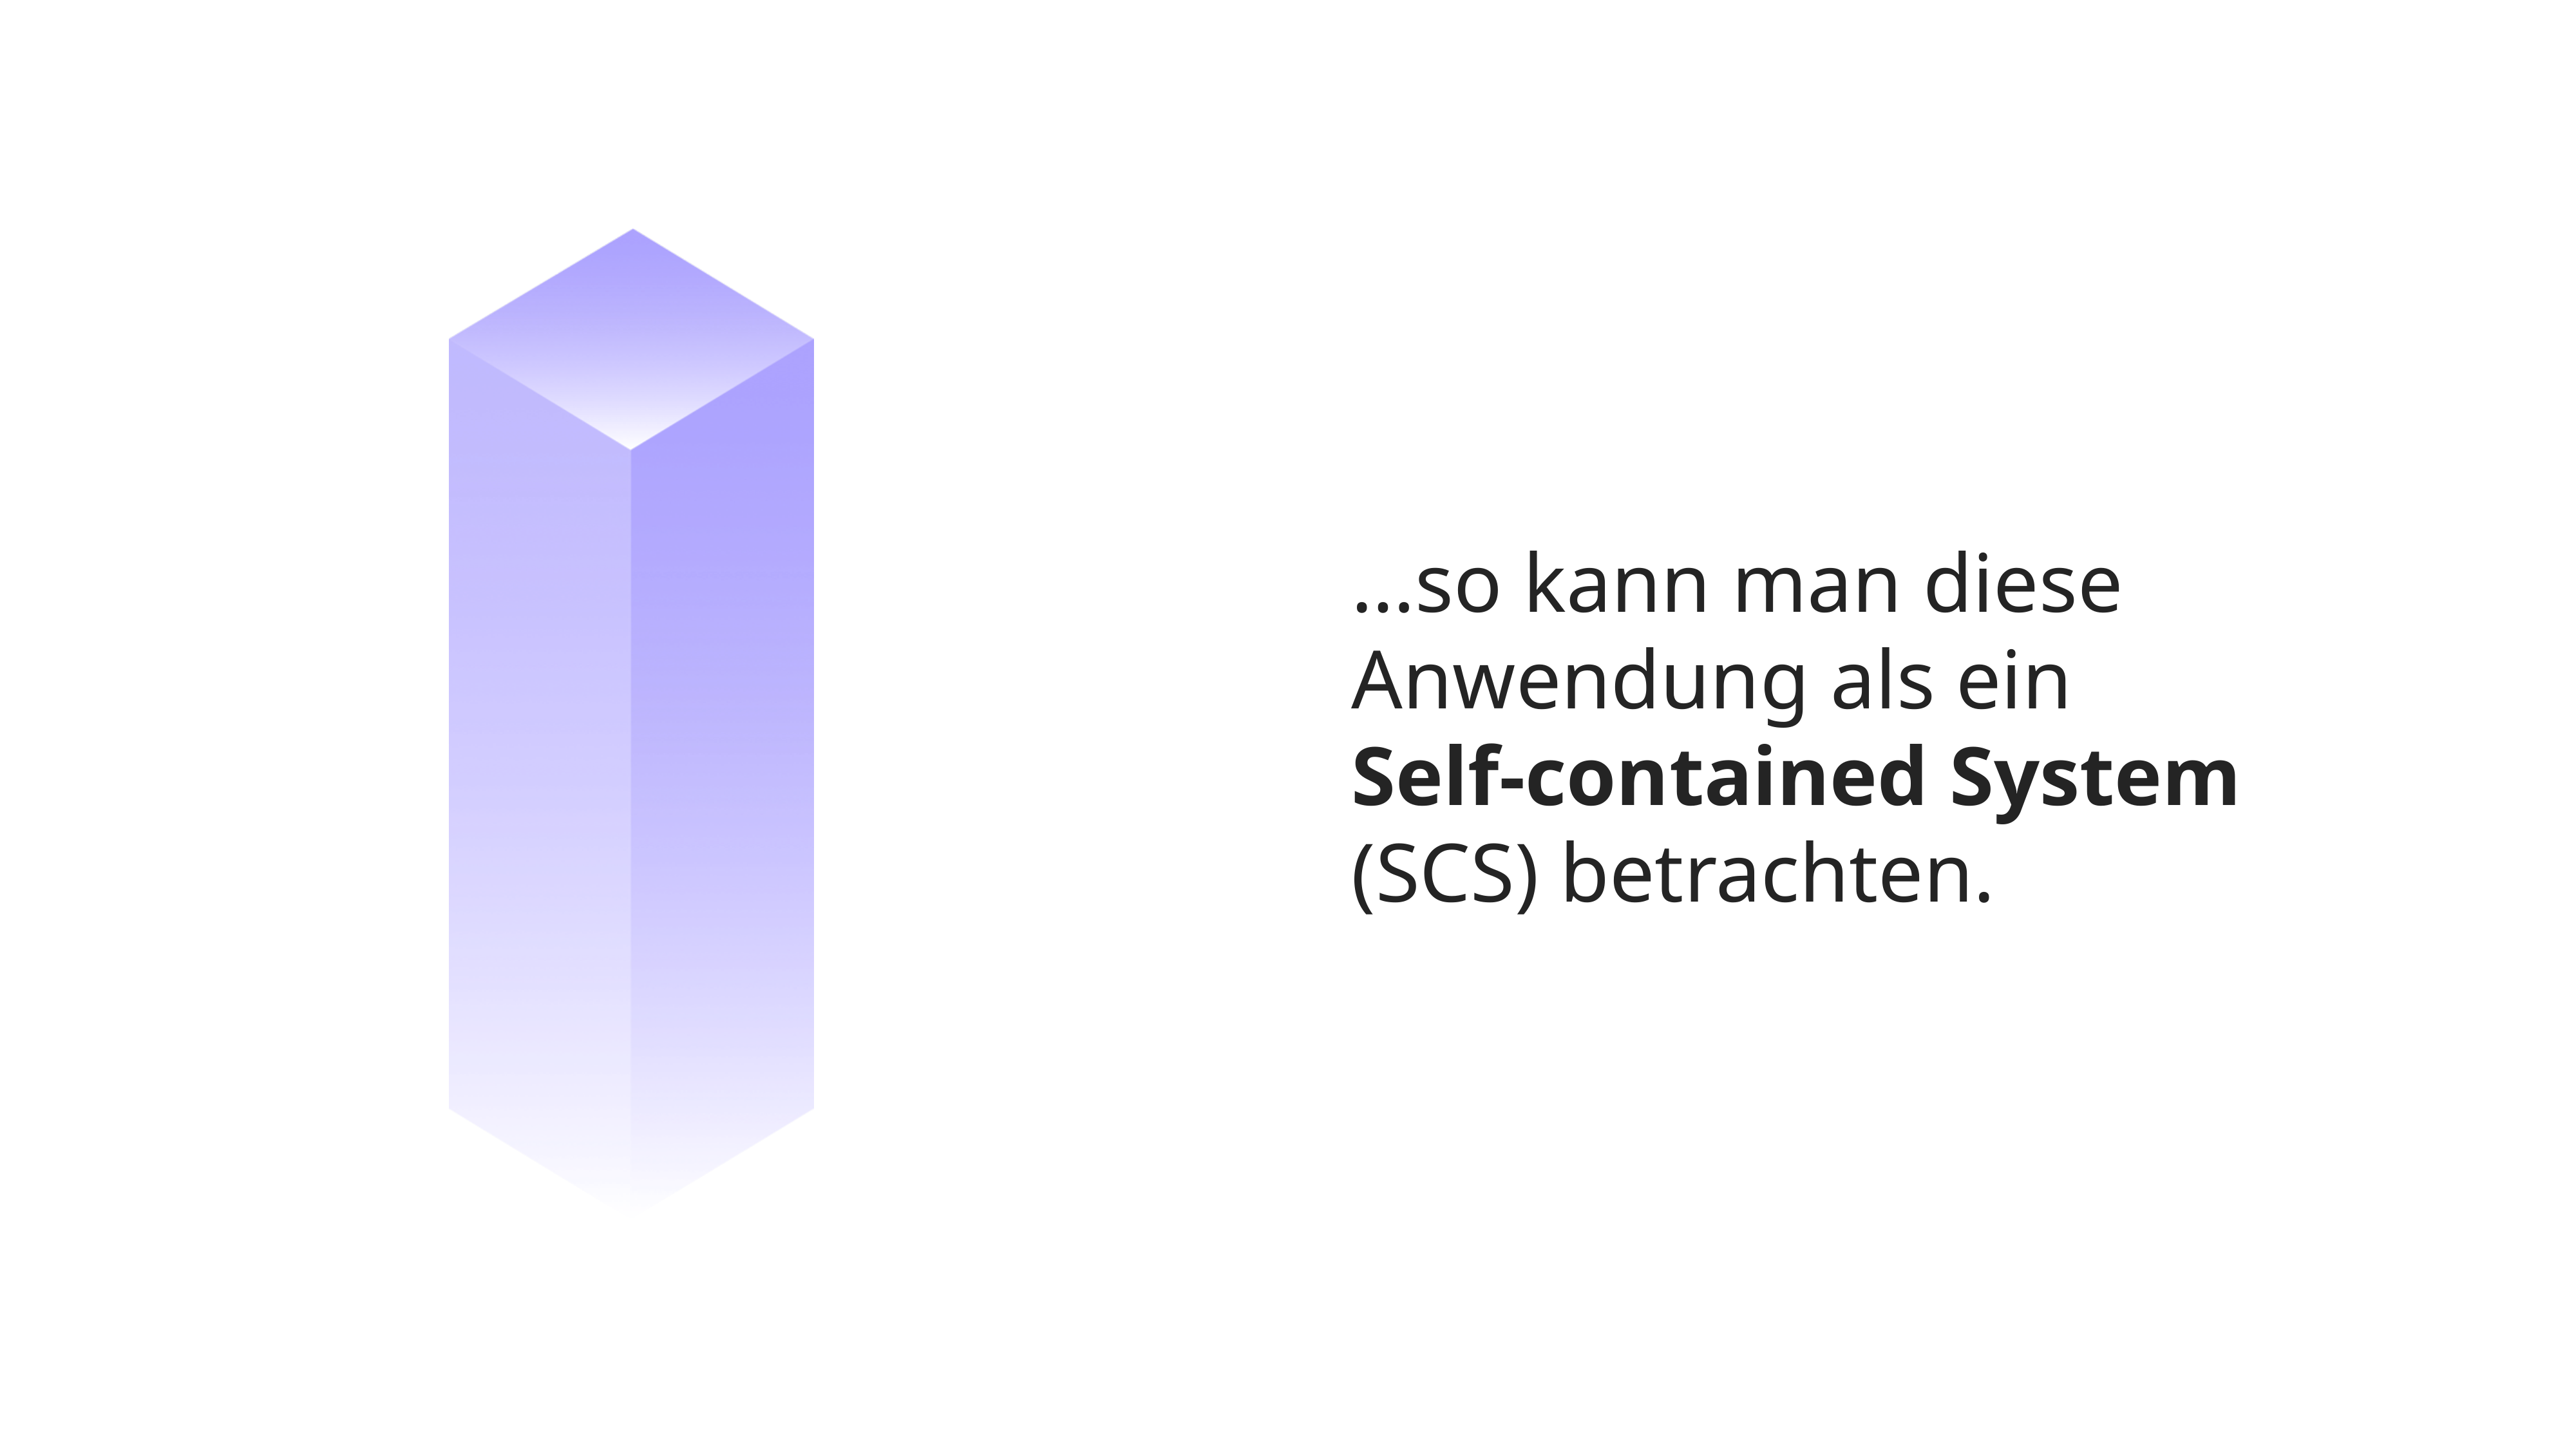

# …so kann man diese Anwendung als ein Self-contained System (SCS) betrachten.